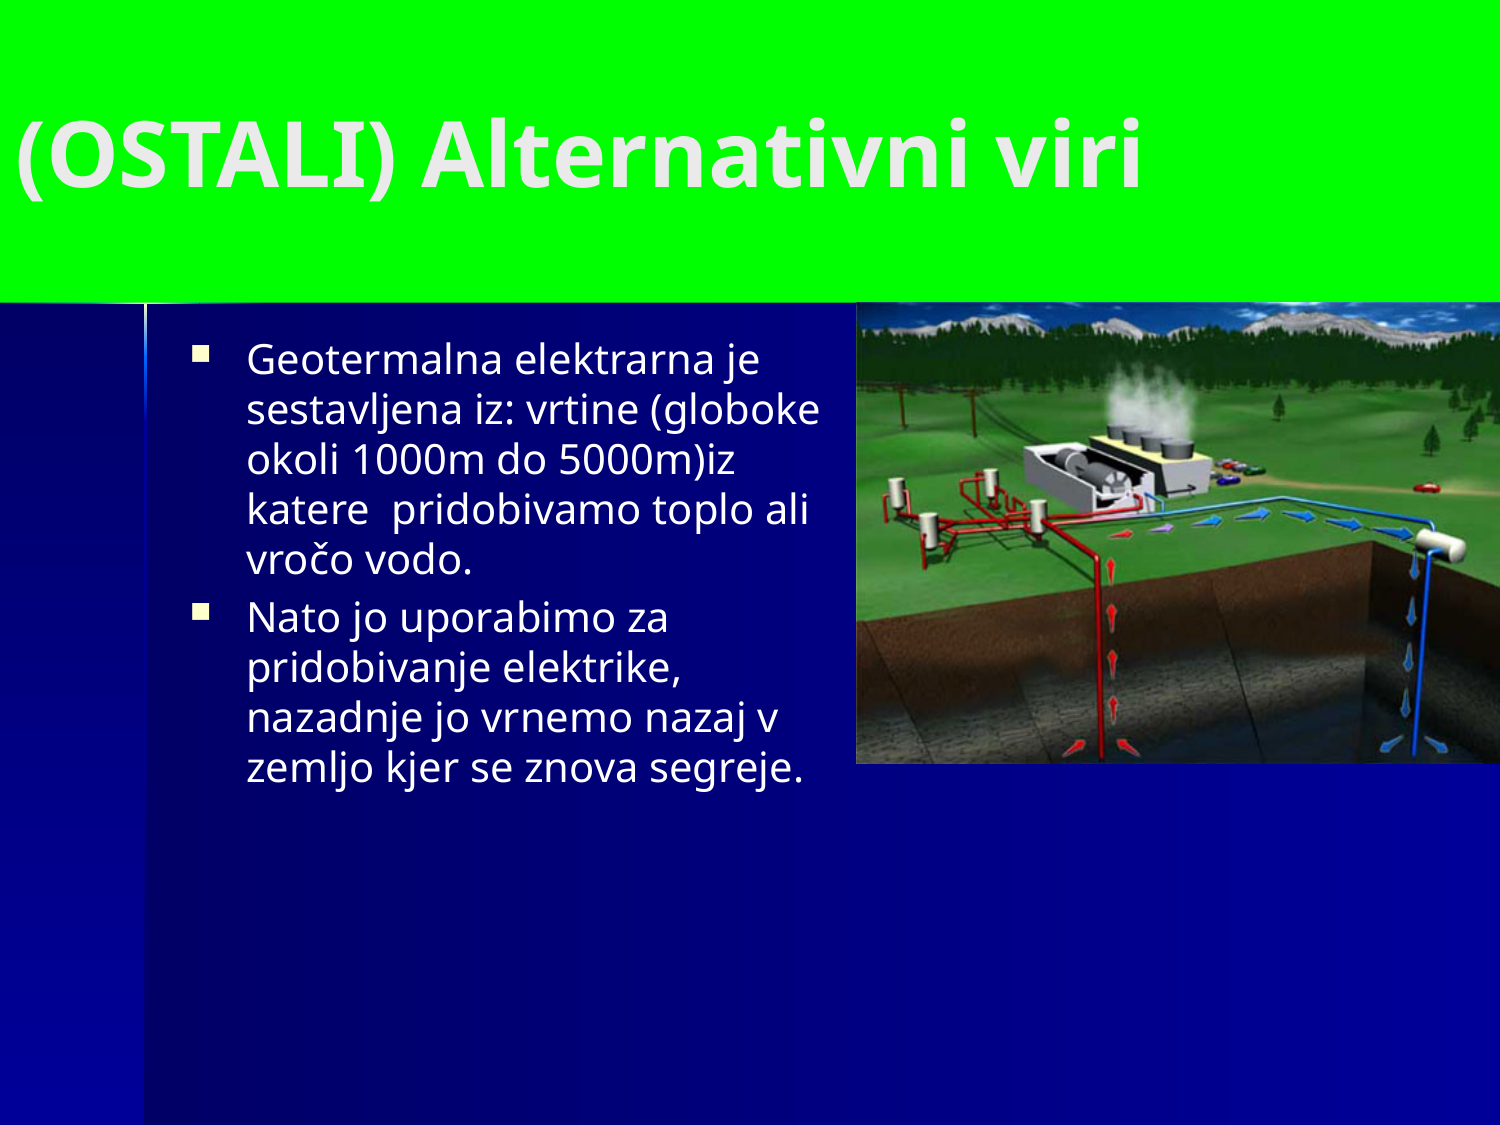

# (OSTALI) Alternativni viri
Geotermalna elektrarna je sestavljena iz: vrtine (globoke okoli 1000m do 5000m)iz katere pridobivamo toplo ali vročo vodo.
Nato jo uporabimo za pridobivanje elektrike, nazadnje jo vrnemo nazaj v zemljo kjer se znova segreje.